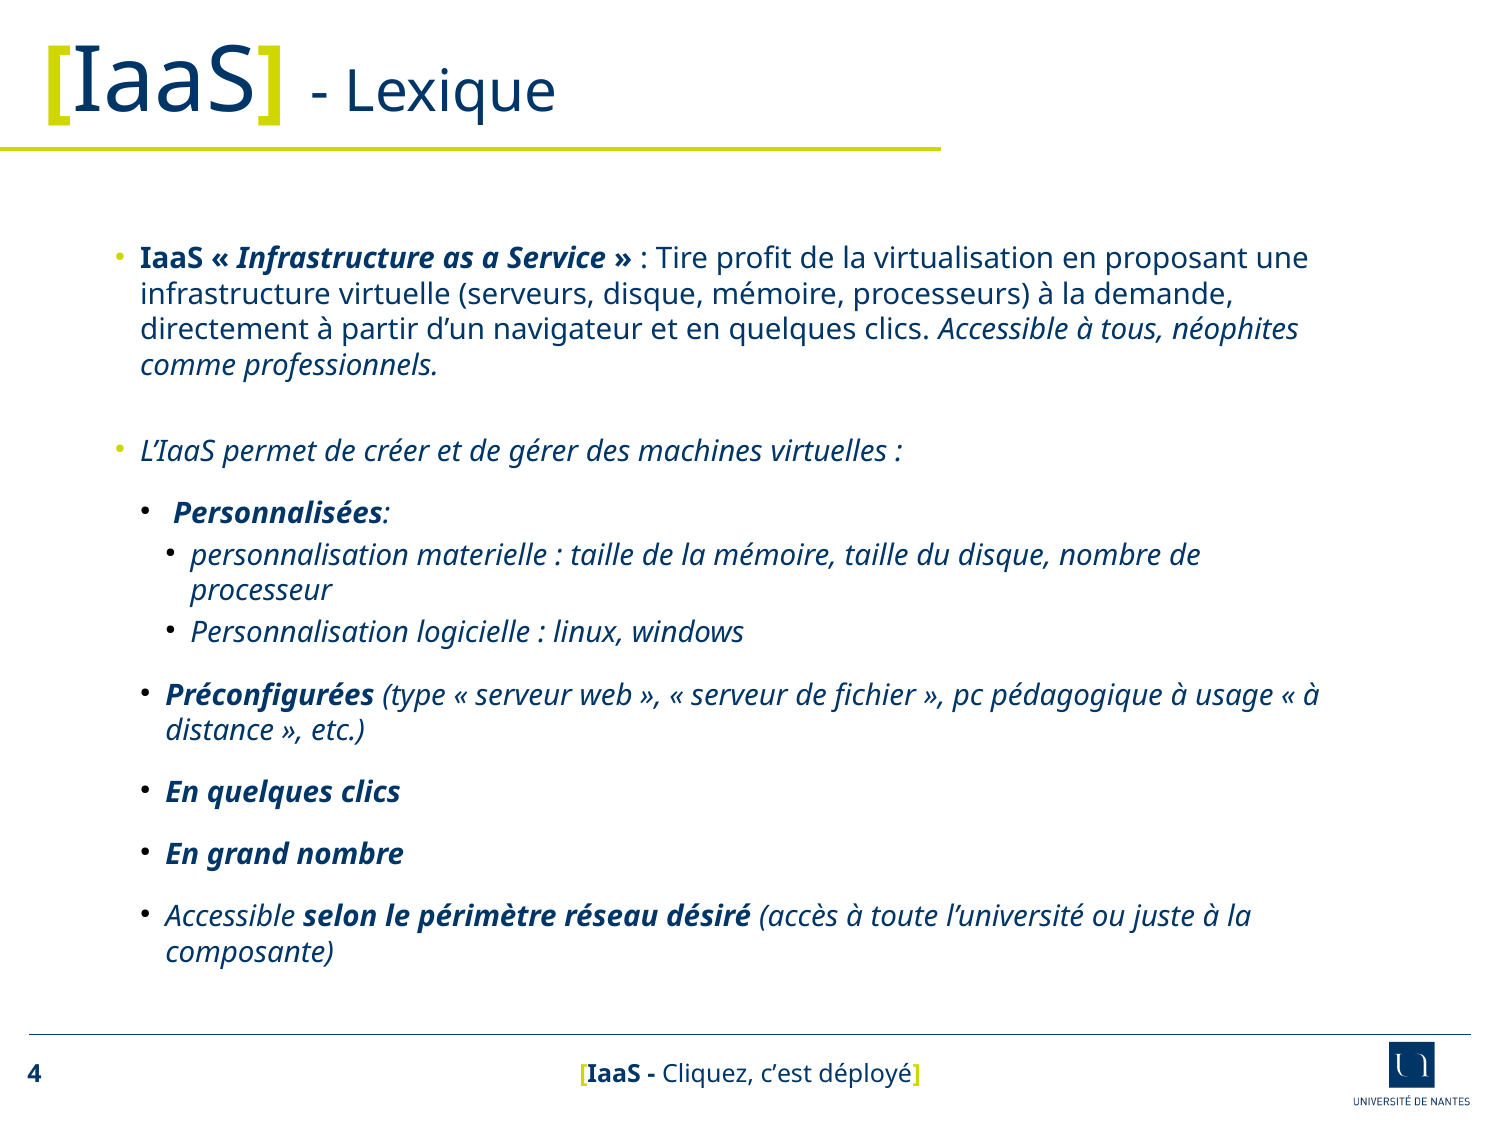

# [IaaS] - Lexique
IaaS « Infrastructure as a Service » : Tire profit de la virtualisation en proposant une infrastructure virtuelle (serveurs, disque, mémoire, processeurs) à la demande, directement à partir d’un navigateur et en quelques clics. Accessible à tous, néophites comme professionnels.
L’IaaS permet de créer et de gérer des machines virtuelles :
 Personnalisées:
personnalisation materielle : taille de la mémoire, taille du disque, nombre de processeur
Personnalisation logicielle : linux, windows
Préconfigurées (type « serveur web », « serveur de fichier », pc pédagogique à usage « à distance », etc.)
En quelques clics
En grand nombre
Accessible selon le périmètre réseau désiré (accès à toute l’université ou juste à la composante)
[IaaS - Cliquez, c’est déployé]